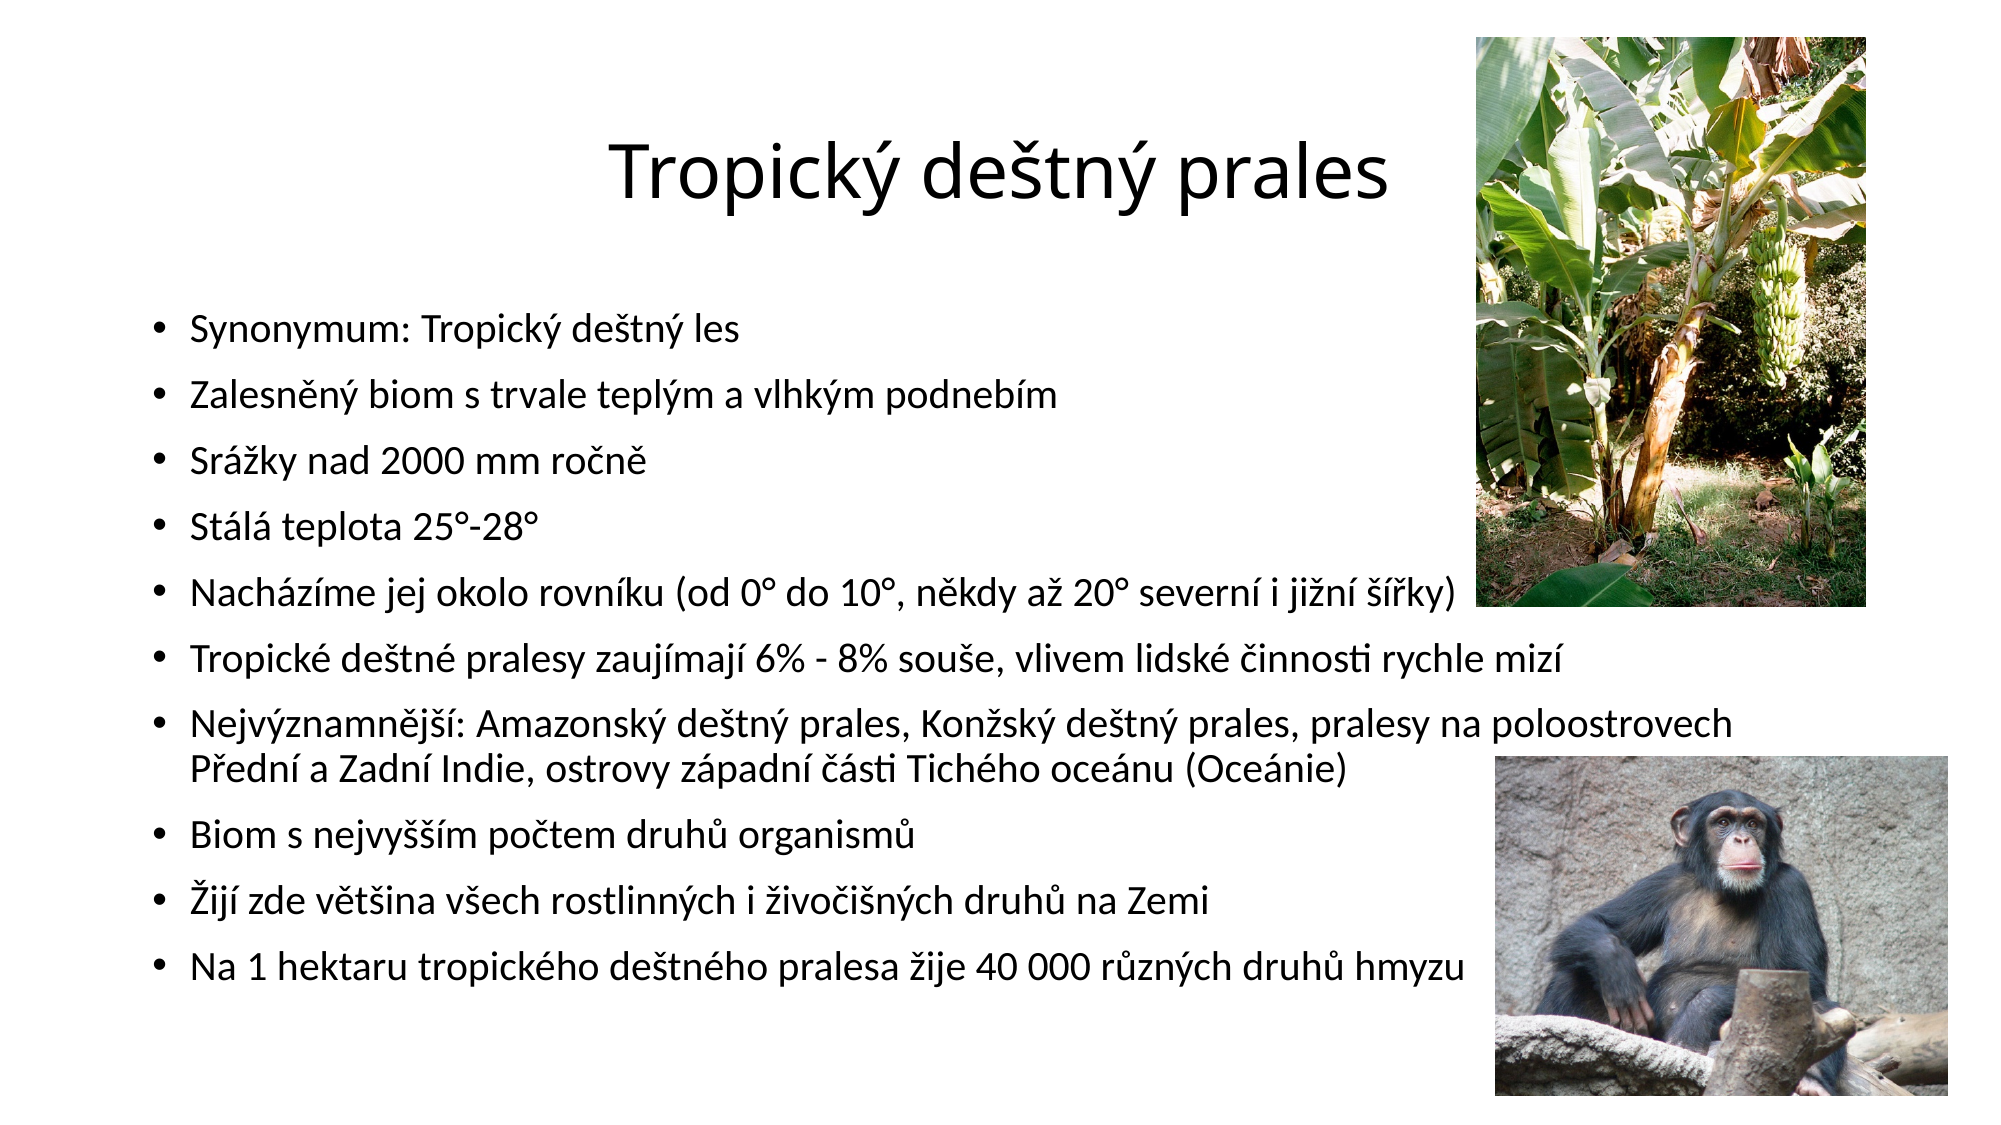

# Tropický deštný prales
Synonymum: Tropický deštný les
Zalesněný biom s trvale teplým a vlhkým podnebím
Srážky nad 2000 mm ročně
Stálá teplota 25°-28°
Nacházíme jej okolo rovníku (od 0° do 10°, někdy až 20° severní i jižní šířky)
Tropické deštné pralesy zaujímají 6% - 8% souše, vlivem lidské činnosti rychle mizí
Nejvýznamnější: Amazonský deštný prales, Konžský deštný prales, pralesy na poloostrovech Přední a Zadní Indie, ostrovy západní části Tichého oceánu (Oceánie)
Biom s nejvyšším počtem druhů organismů
Žijí zde většina všech rostlinných i živočišných druhů na Zemi
Na 1 hektaru tropického deštného pralesa žije 40 000 různých druhů hmyzu